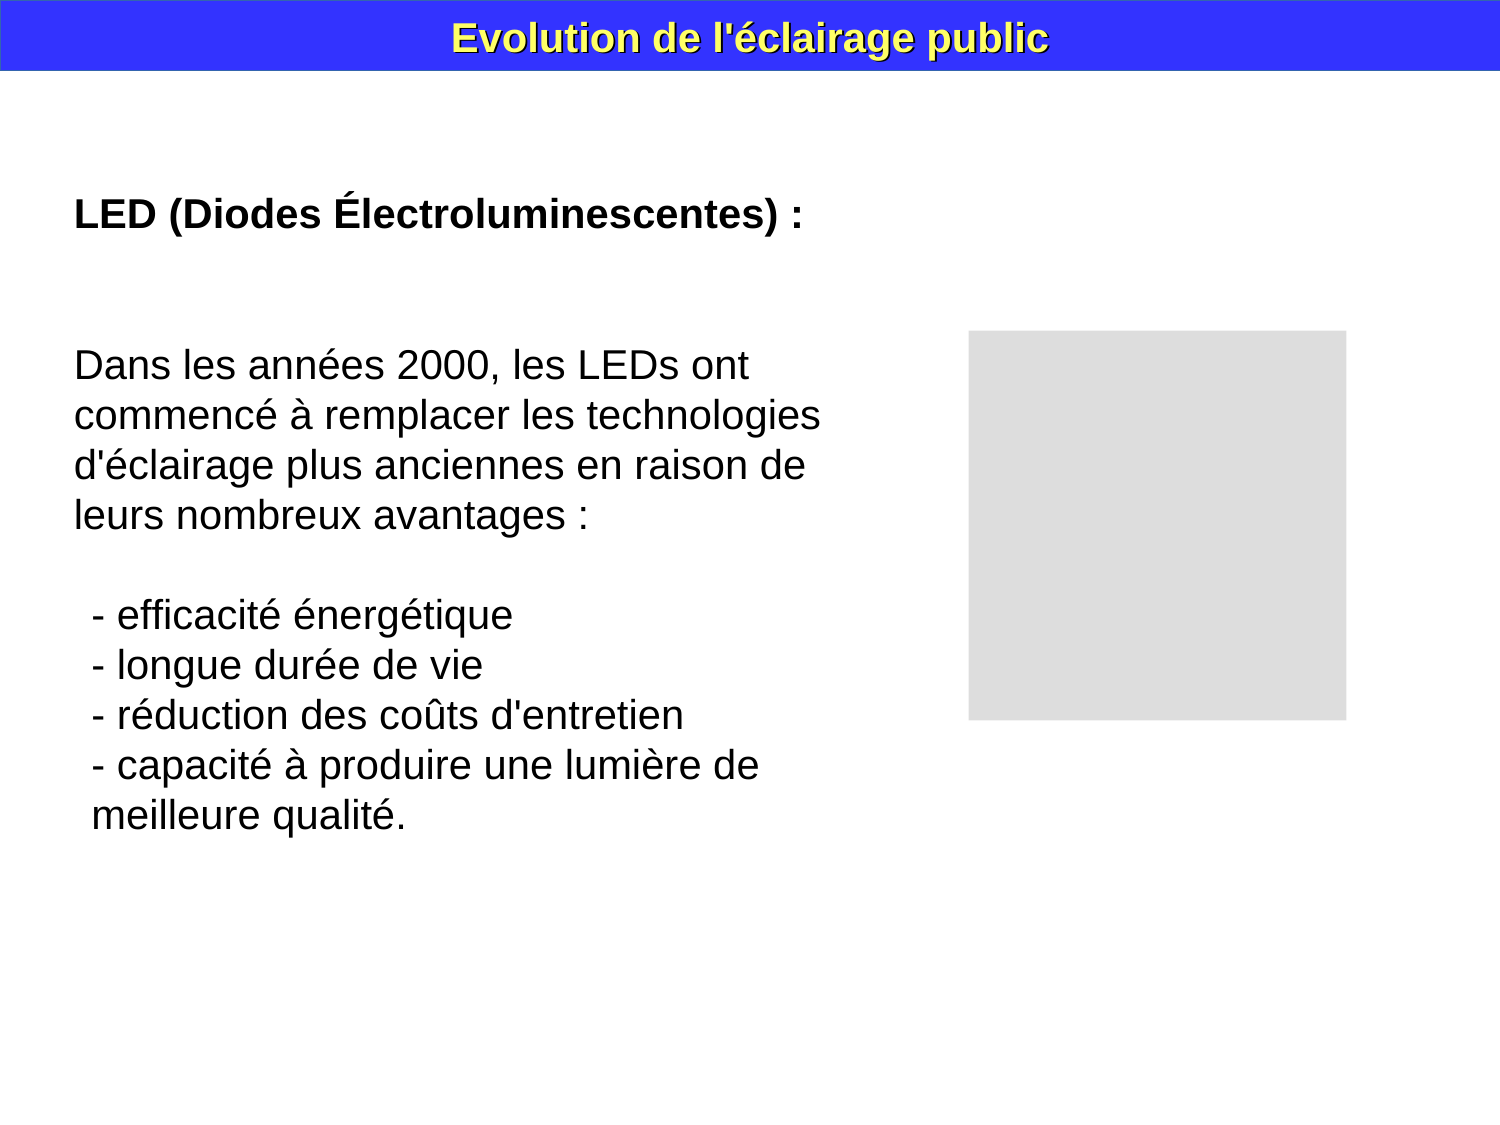

Evolution de l'éclairage public
LED (Diodes Électroluminescentes) :
Dans les années 2000, les LEDs ont commencé à remplacer les technologies d'éclairage plus anciennes en raison de leurs nombreux avantages :
- efficacité énergétique
- longue durée de vie
- réduction des coûts d'entretien
- capacité à produire une lumière de meilleure qualité.